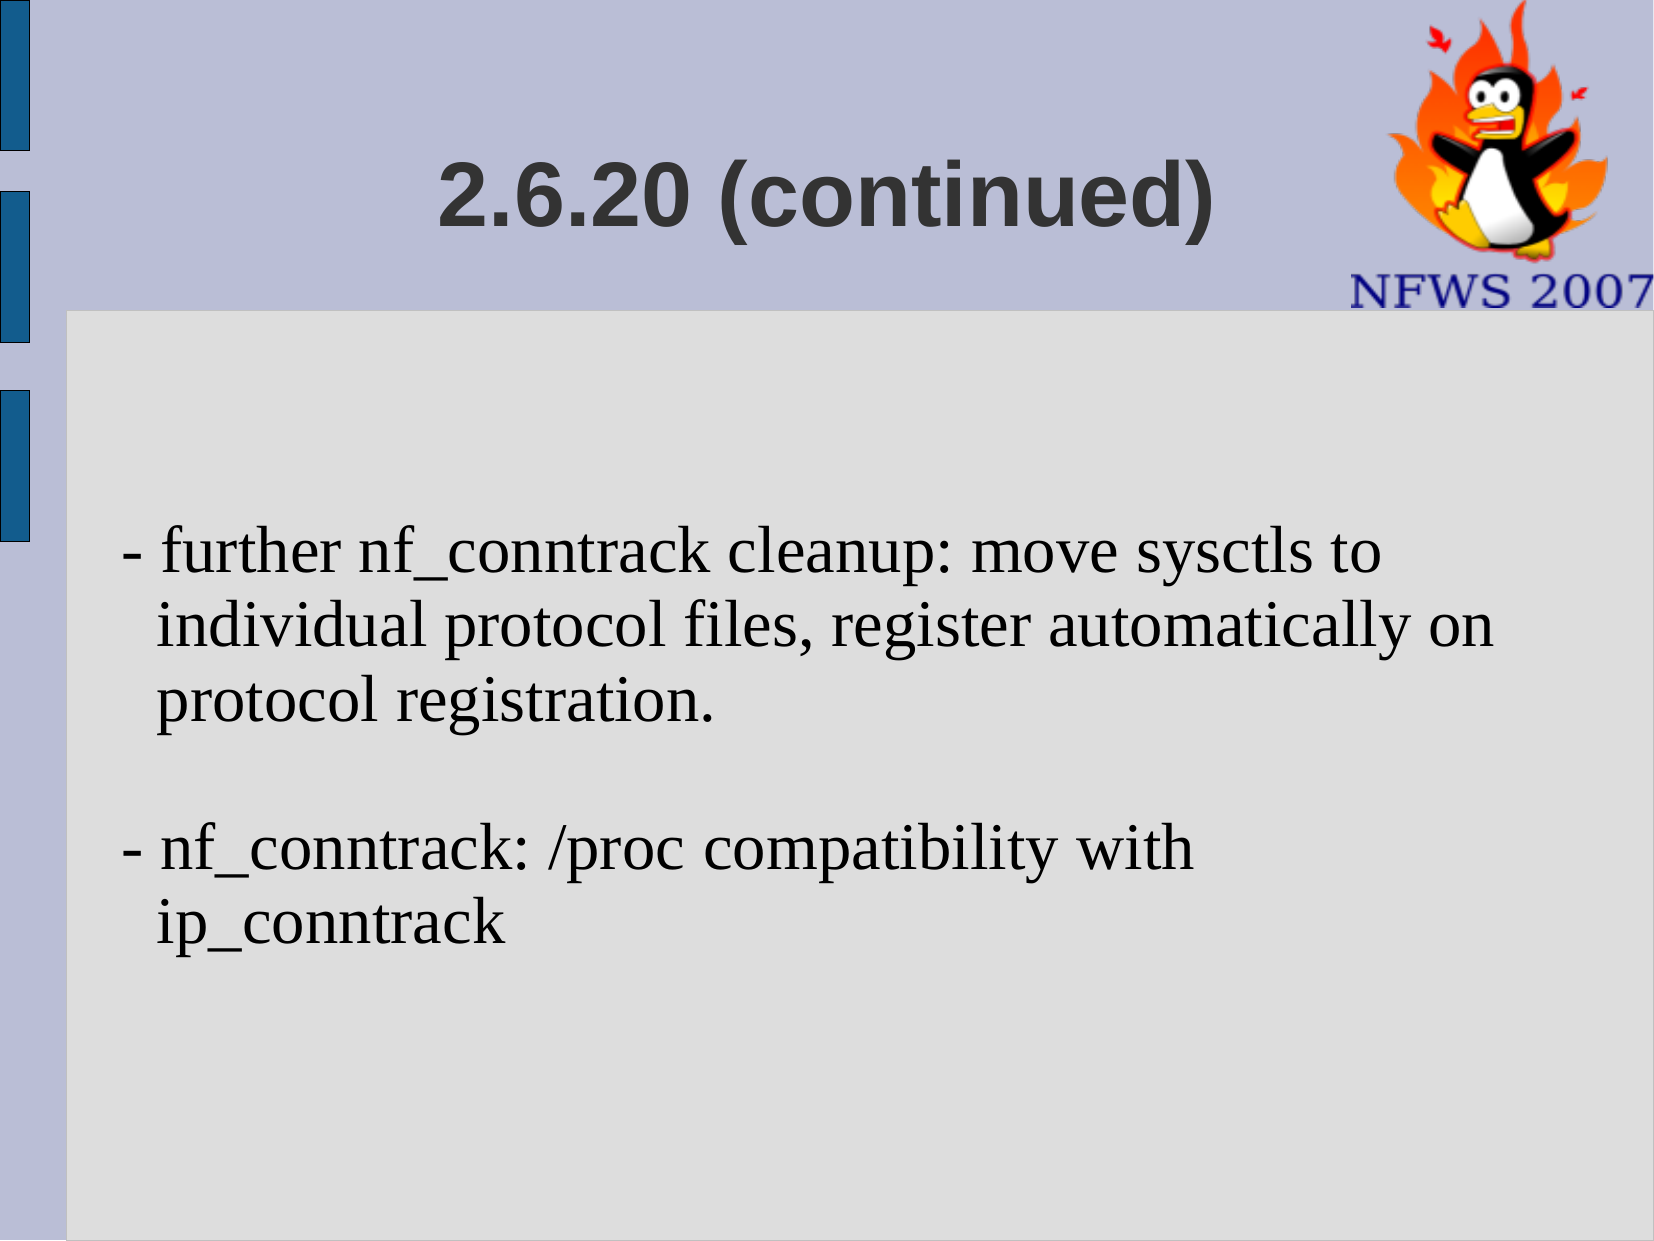

# 2.6.20 (continued)
- further nf_conntrack cleanup: move sysctls to individual protocol files, register automatically on protocol registration.
- nf_conntrack: /proc compatibility with ip_conntrack